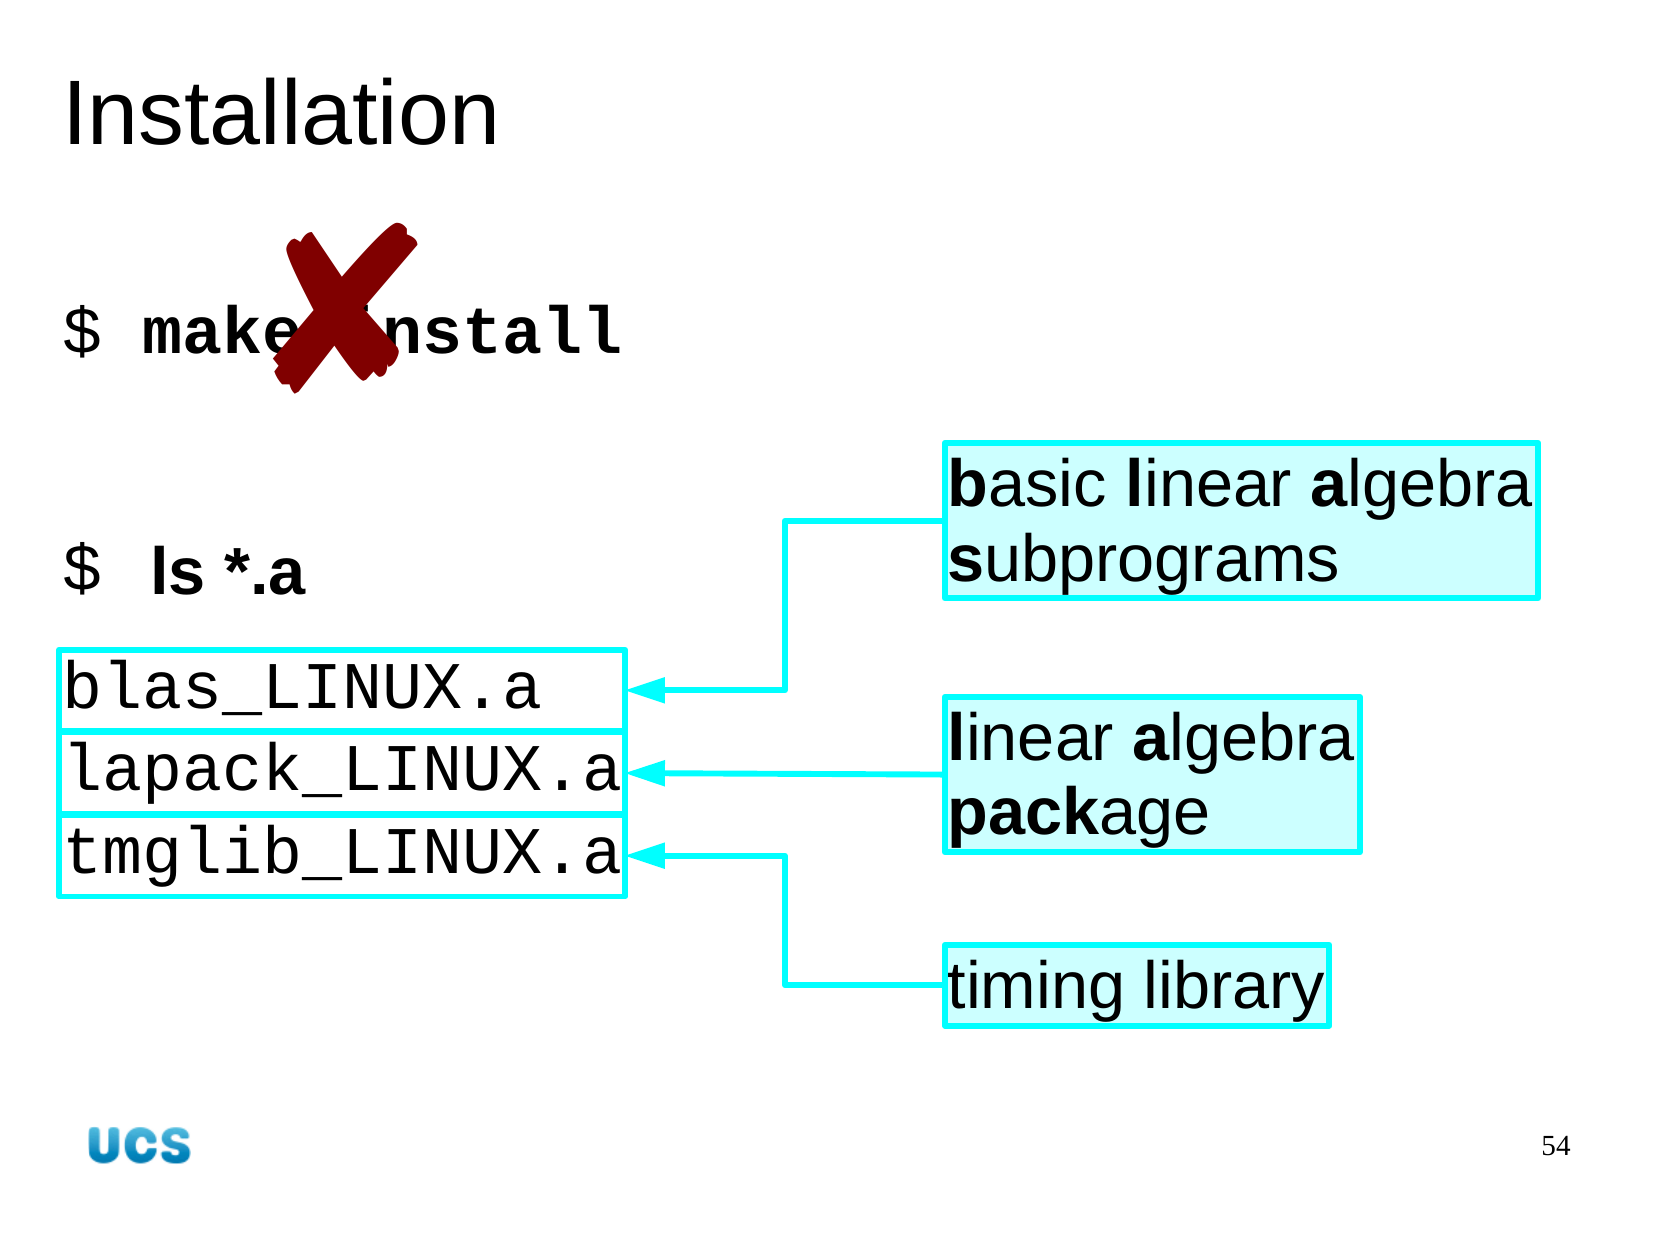

Installation
✘
$ make install
basic linear algebra
subprograms
$
ls *.a
blas_LINUX.a
linear algebra
package
lapack_LINUX.a
tmglib_LINUX.a
timing library
54